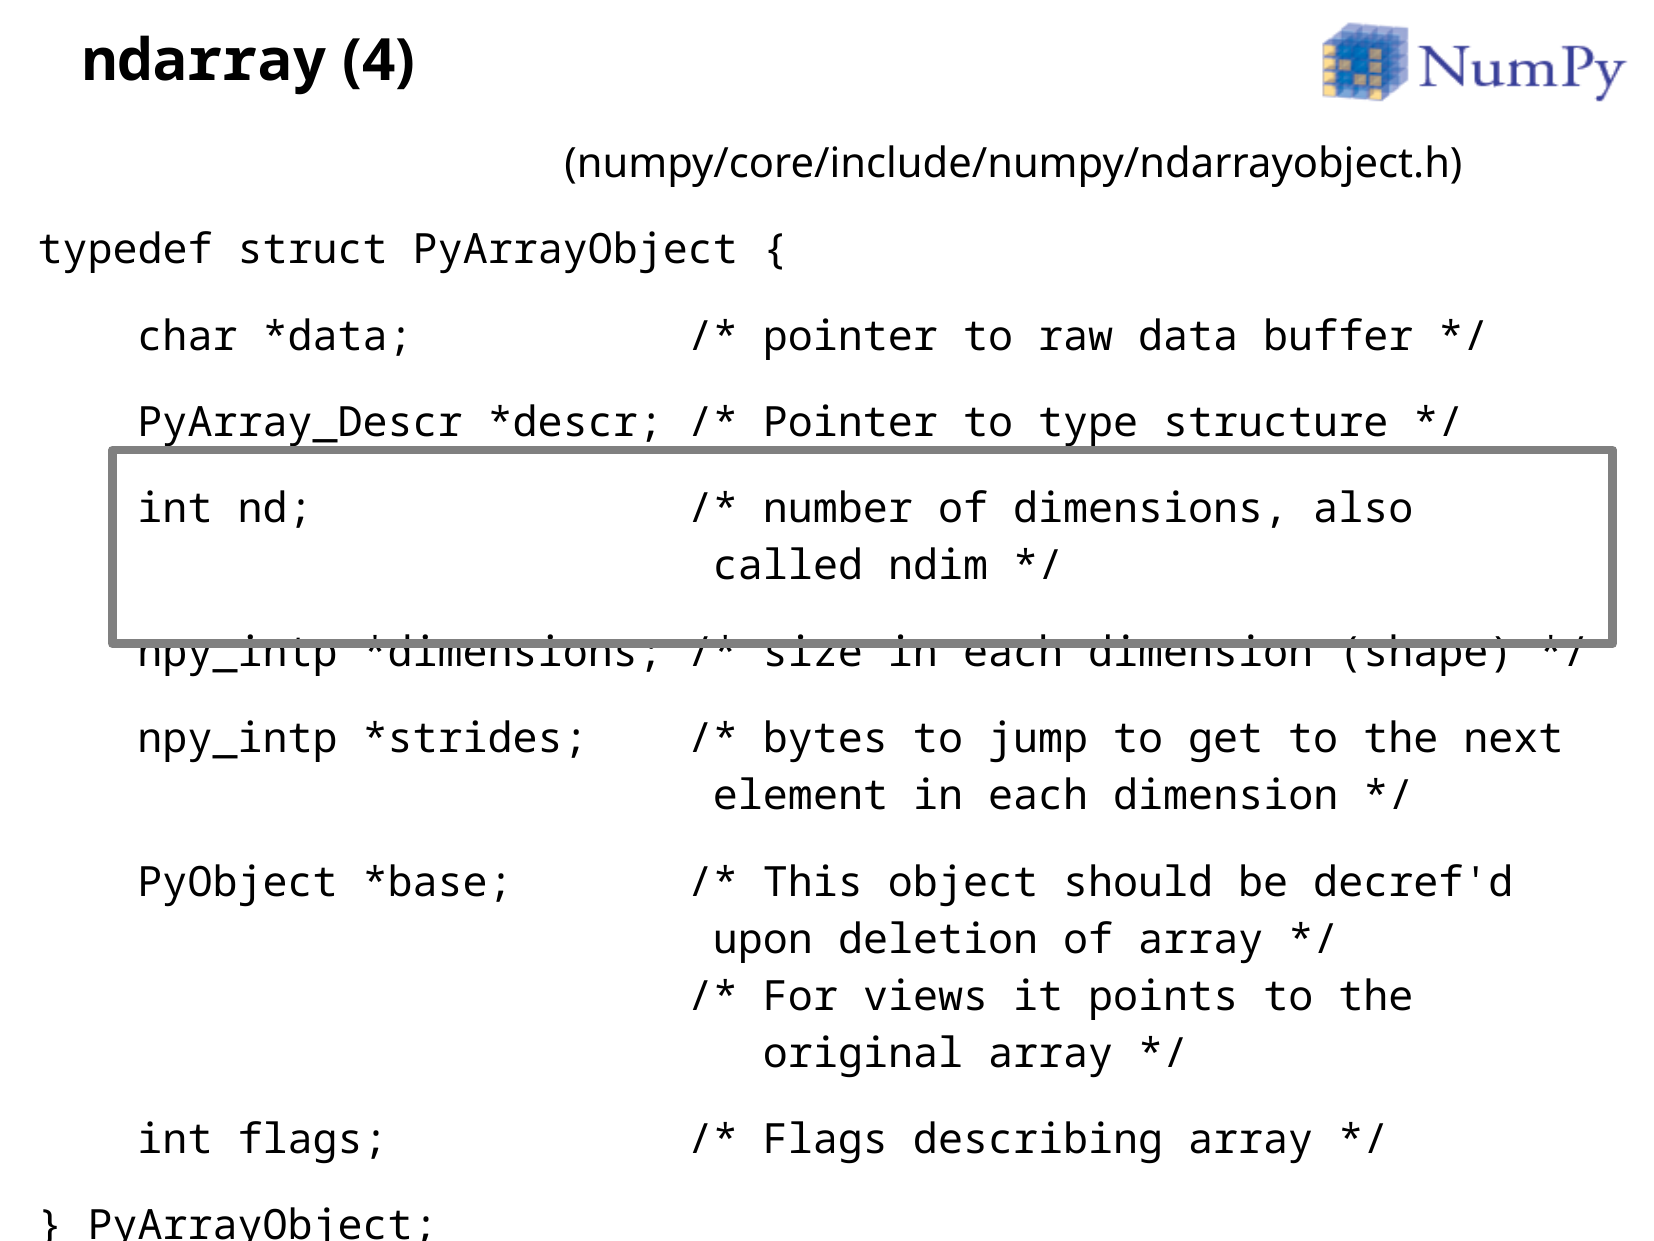

# ndarray (4)
 (numpy/core/include/numpy/ndarrayobject.h)
typedef struct PyArrayObject {
 char *data; /* pointer to raw data buffer */
 PyArray_Descr *descr; /* Pointer to type structure */
 int nd; /* number of dimensions, also called ndim */
 npy_intp *dimensions; /* size in each dimension (shape) */
 npy_intp *strides; /* bytes to jump to get to the next element in each dimension */
 PyObject *base; /* This object should be decref'd upon deletion of array */ /* For views it points to the original array */
 int flags; /* Flags describing array */
} PyArrayObject;